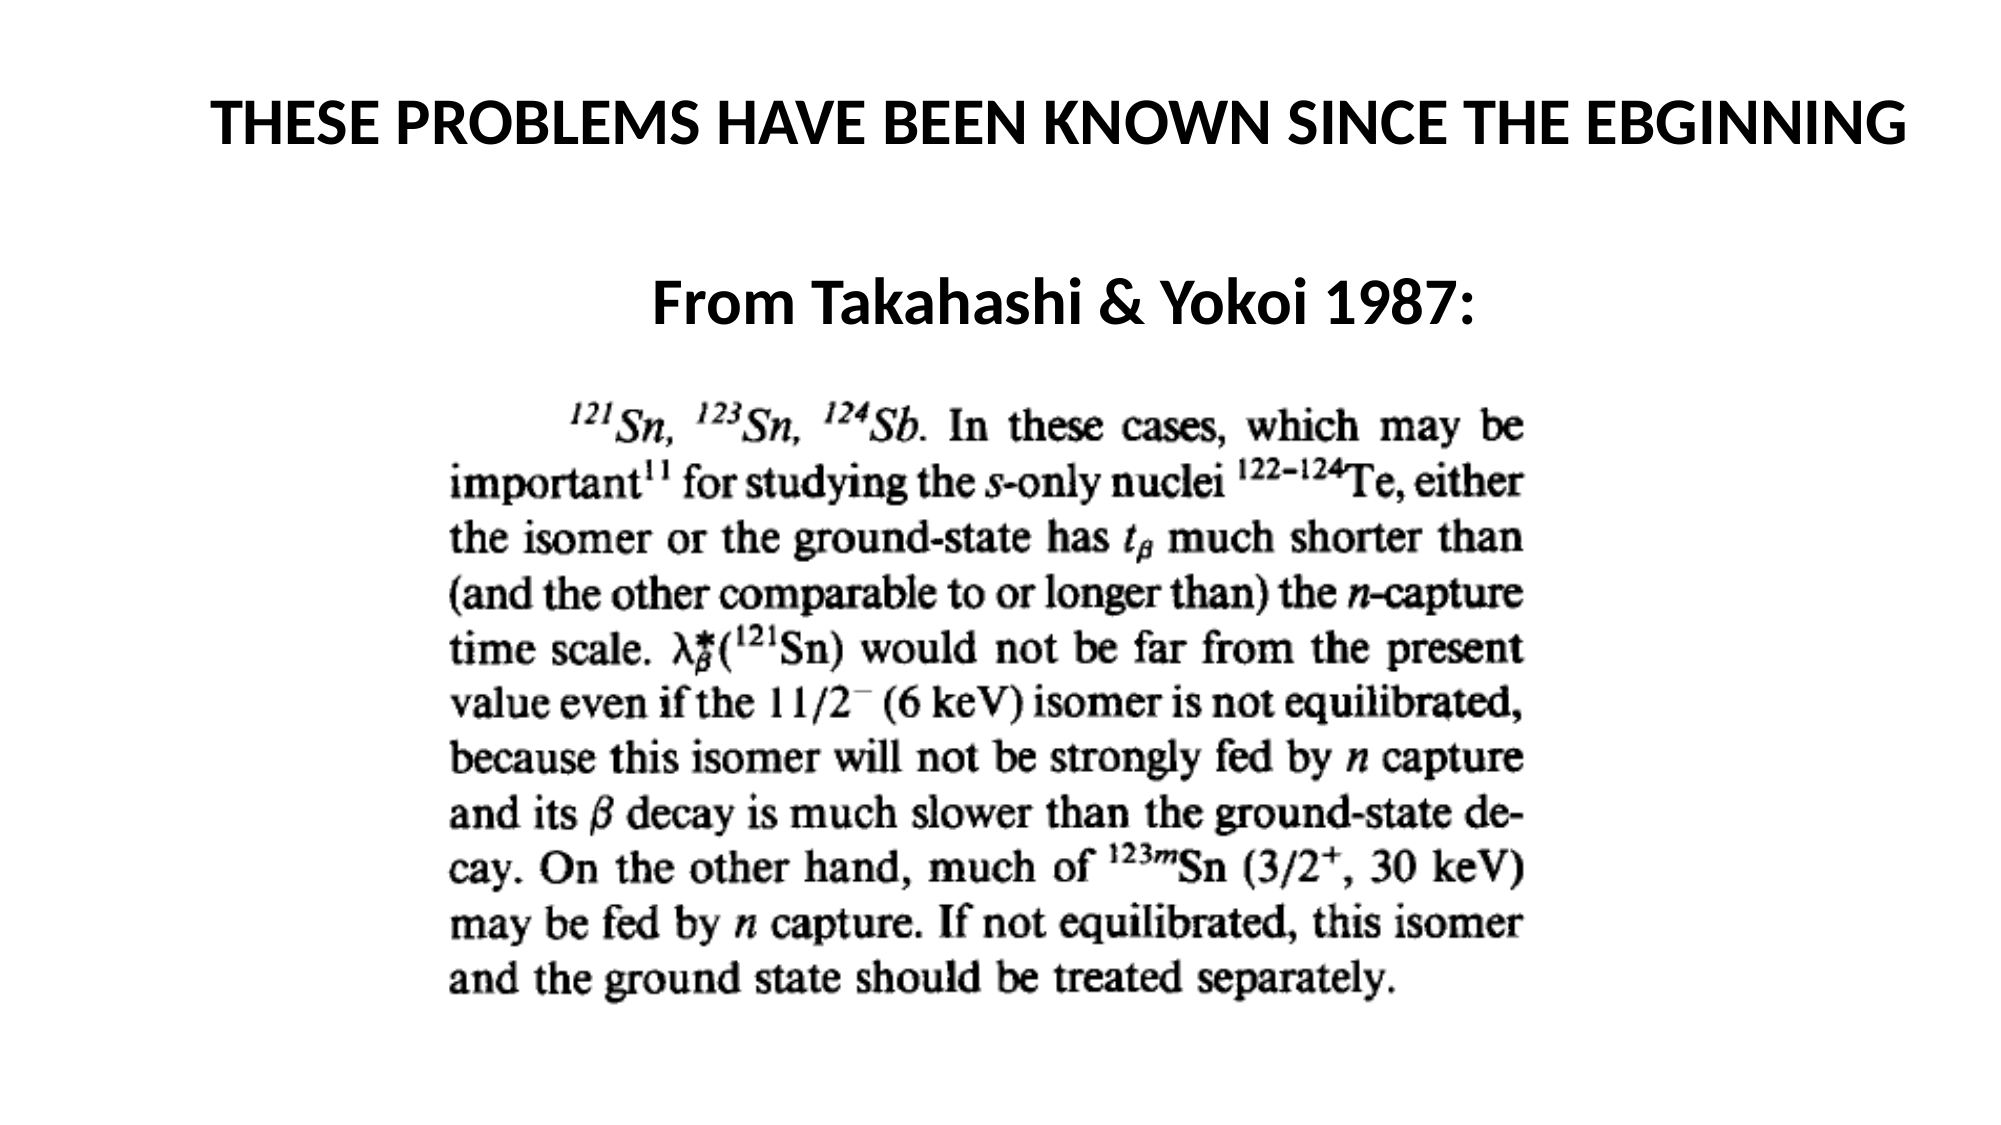

THESE PROBLEMS HAVE BEEN KNOWN SINCE THE EBGINNING
From Takahashi & Yokoi 1987: